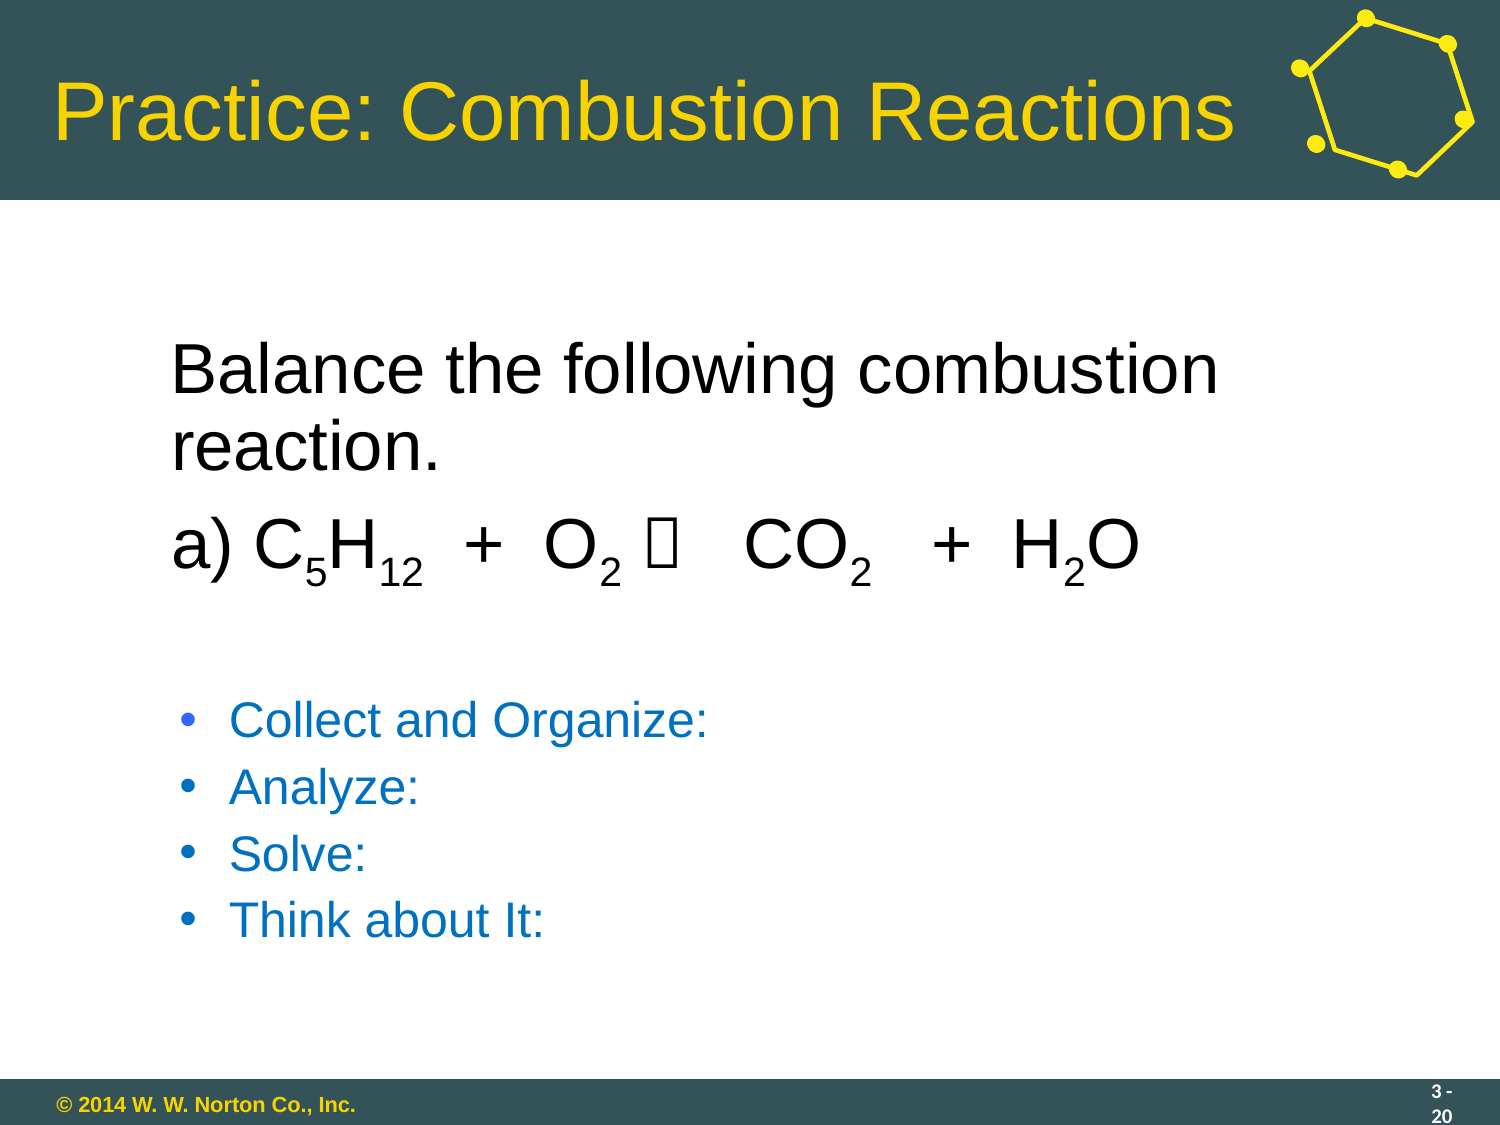

Practice: Combustion Reactions
# Balance the following combustion reaction.
	a) C5H12 + O2  CO2 + H2O
 Collect and Organize:
 Analyze:
 Solve:
 Think about It: